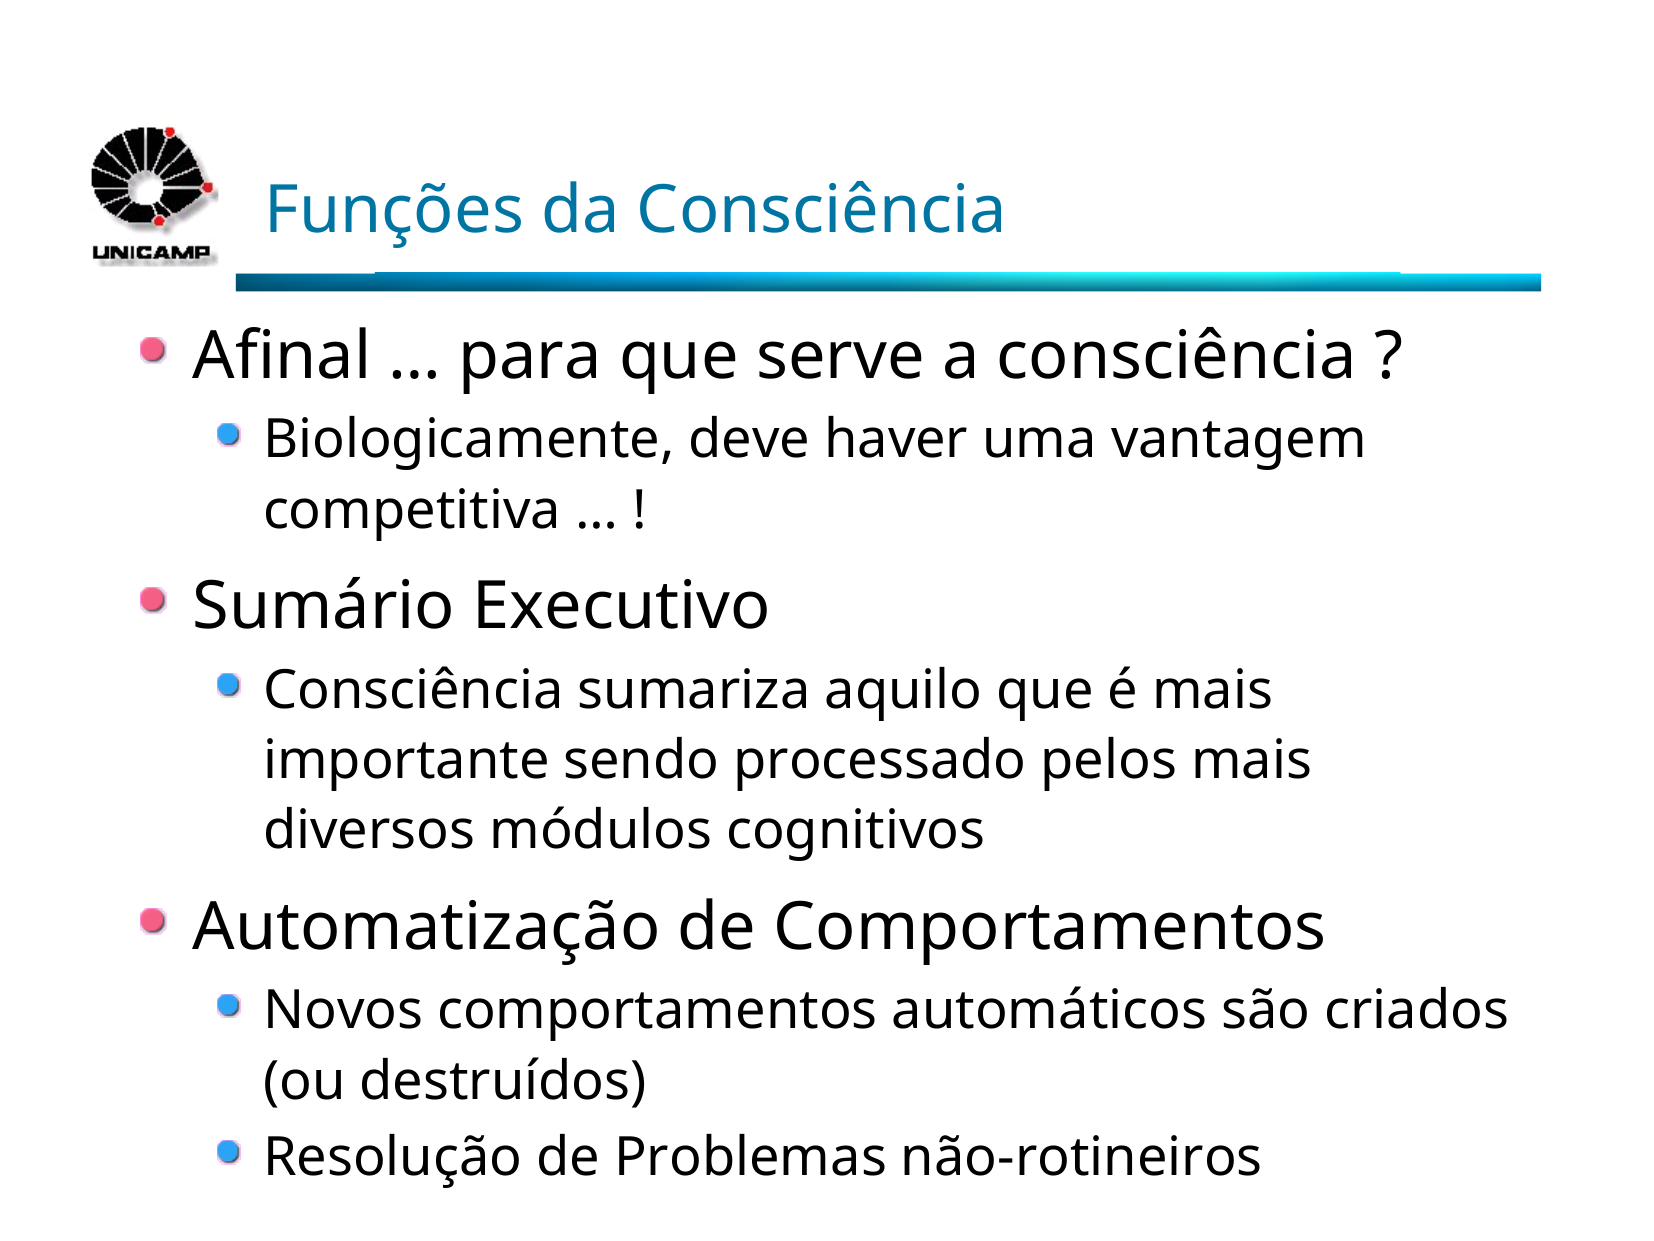

# Funções da Consciência
Afinal … para que serve a consciência ?
Biologicamente, deve haver uma vantagem competitiva … !
Sumário Executivo
Consciência sumariza aquilo que é mais importante sendo processado pelos mais diversos módulos cognitivos
Automatização de Comportamentos
Novos comportamentos automáticos são criados (ou destruídos)
Resolução de Problemas não-rotineiros